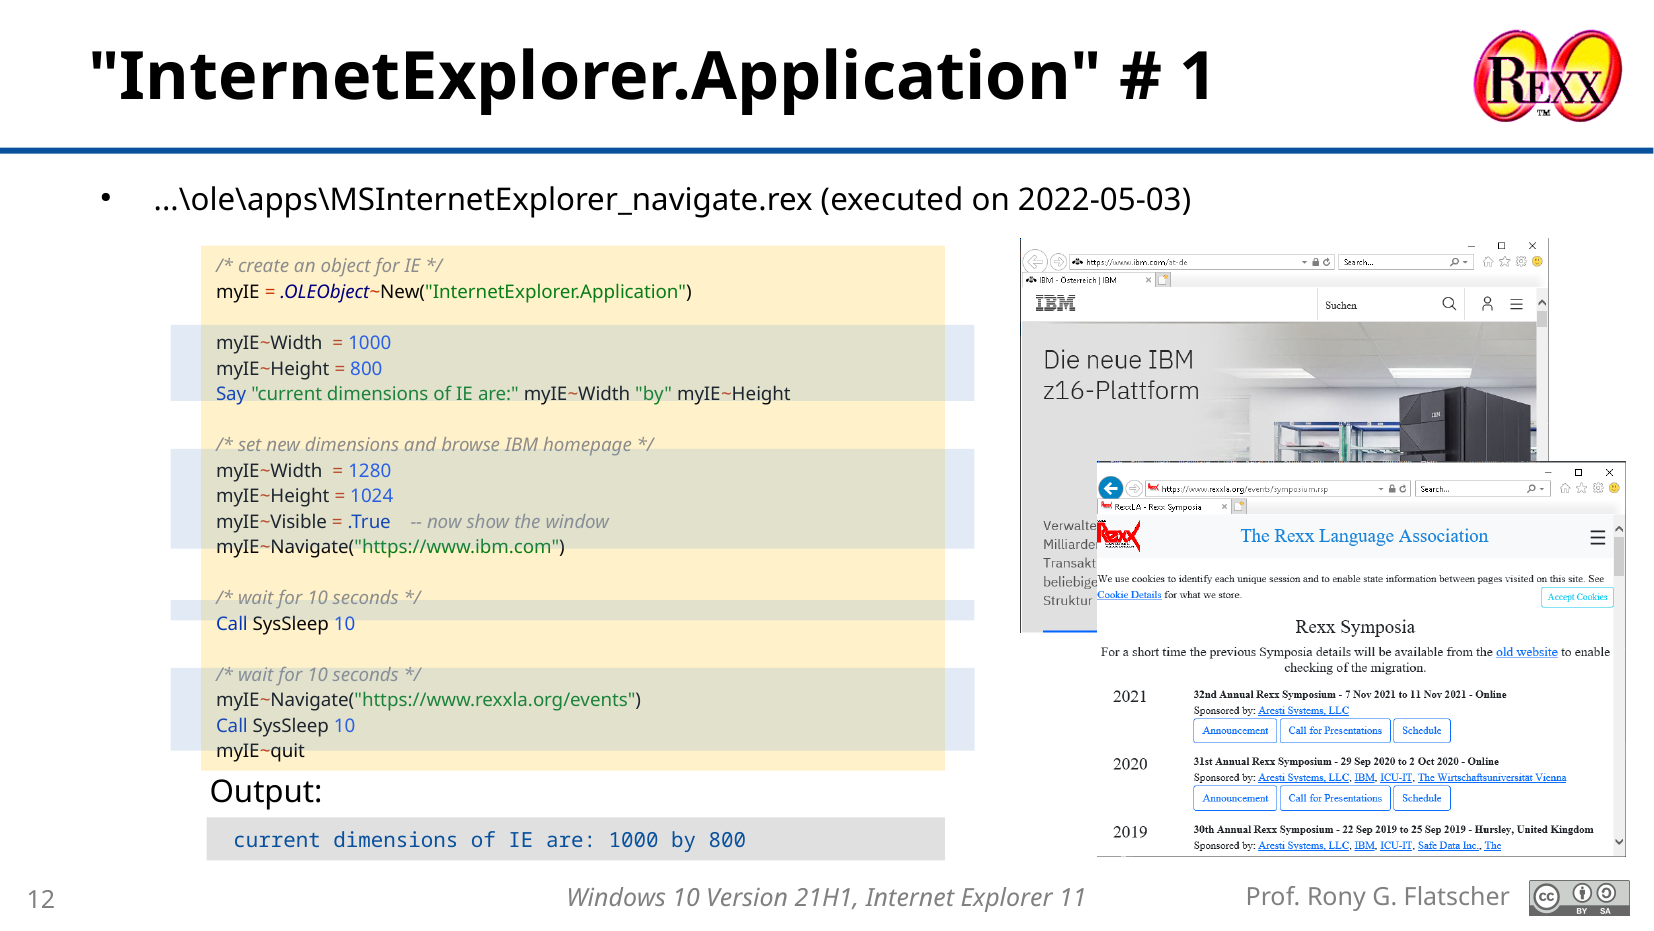

"InternetExplorer.Application" # 1
# ...\ole\apps\MSInternetExplorer_navigate.rex (executed on 2022-05-03)
/* create an object for IE */
myIE = .OLEObject~New("InternetExplorer.Application")
myIE~Width = 1000
myIE~Height = 800
Say "current dimensions of IE are:" myIE~Width "by" myIE~Height
/* set new dimensions and browse IBM homepage */
myIE~Width = 1280
myIE~Height = 1024
myIE~Visible = .True -- now show the window
myIE~Navigate("https://www.ibm.com")
/* wait for 10 seconds */
Call SysSleep 10
/* wait for 10 seconds */
myIE~Navigate("https://www.rexxla.org/events")
Call SysSleep 10
myIE~quit
Output:
current dimensions of IE are: 1000 by 800
Windows 10 Version 21H1, Internet Explorer 11